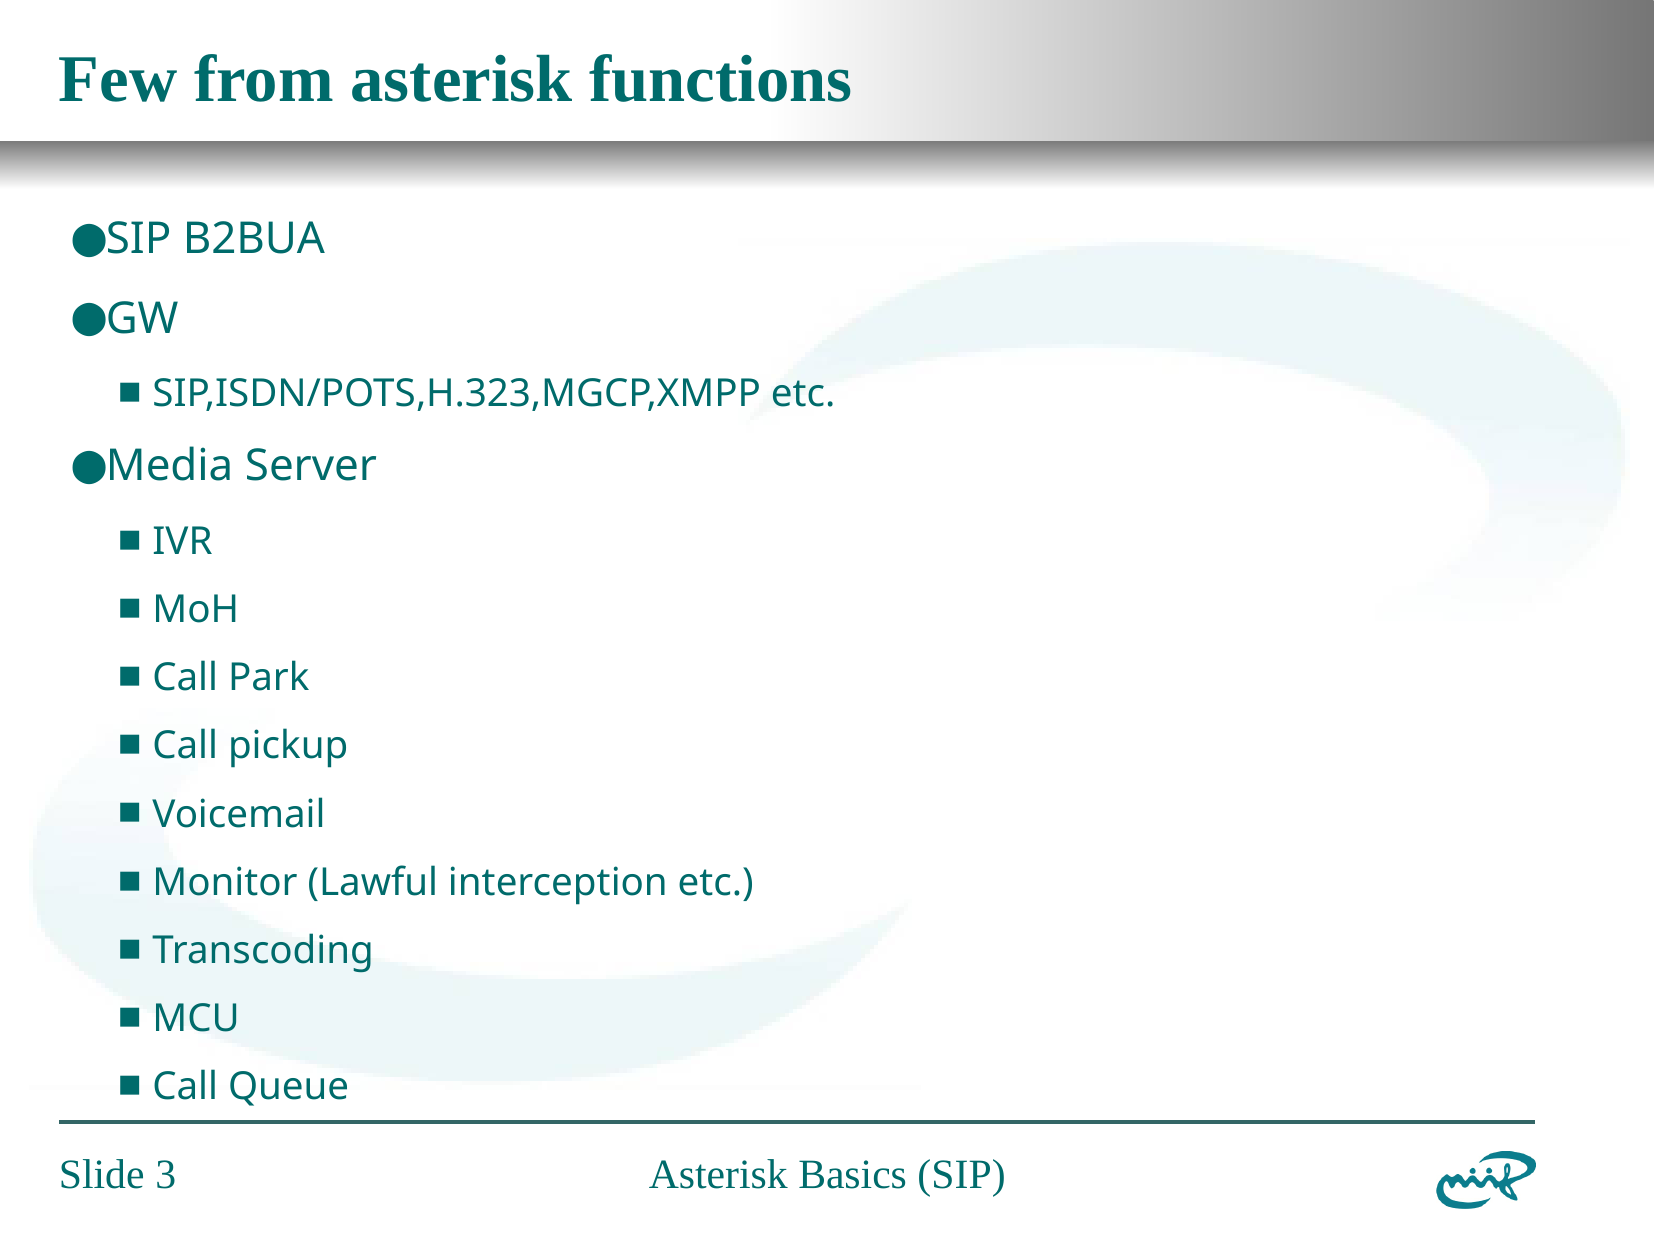

# Few from asterisk functions
SIP B2BUA
GW
SIP,ISDN/POTS,H.323,MGCP,XMPP etc.
Media Server
IVR
MoH
Call Park
Call pickup
Voicemail
Monitor (Lawful interception etc.)
Transcoding
MCU
Call Queue
3
Asterisk Basics (SIP)